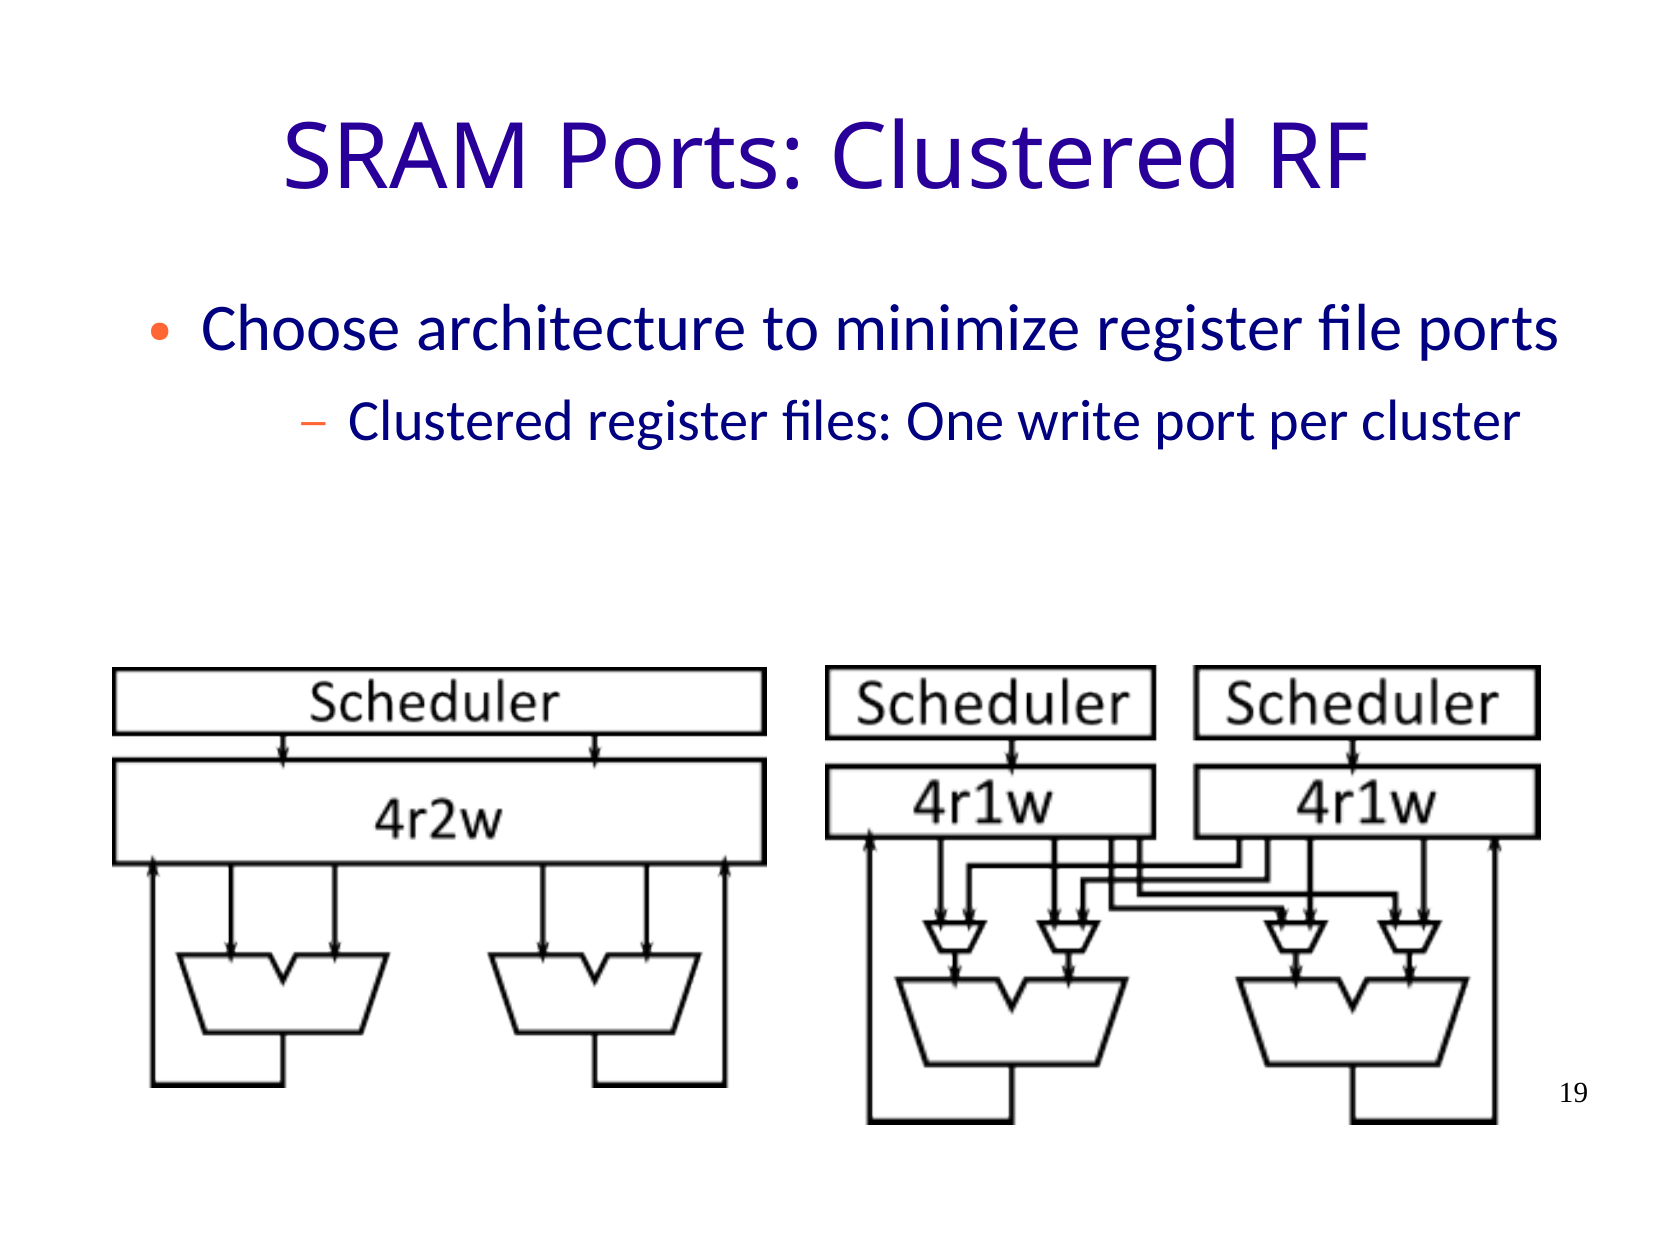

# SRAM Ports: Clustered RF
Choose architecture to minimize register file ports
Clustered register files: One write port per cluster
19